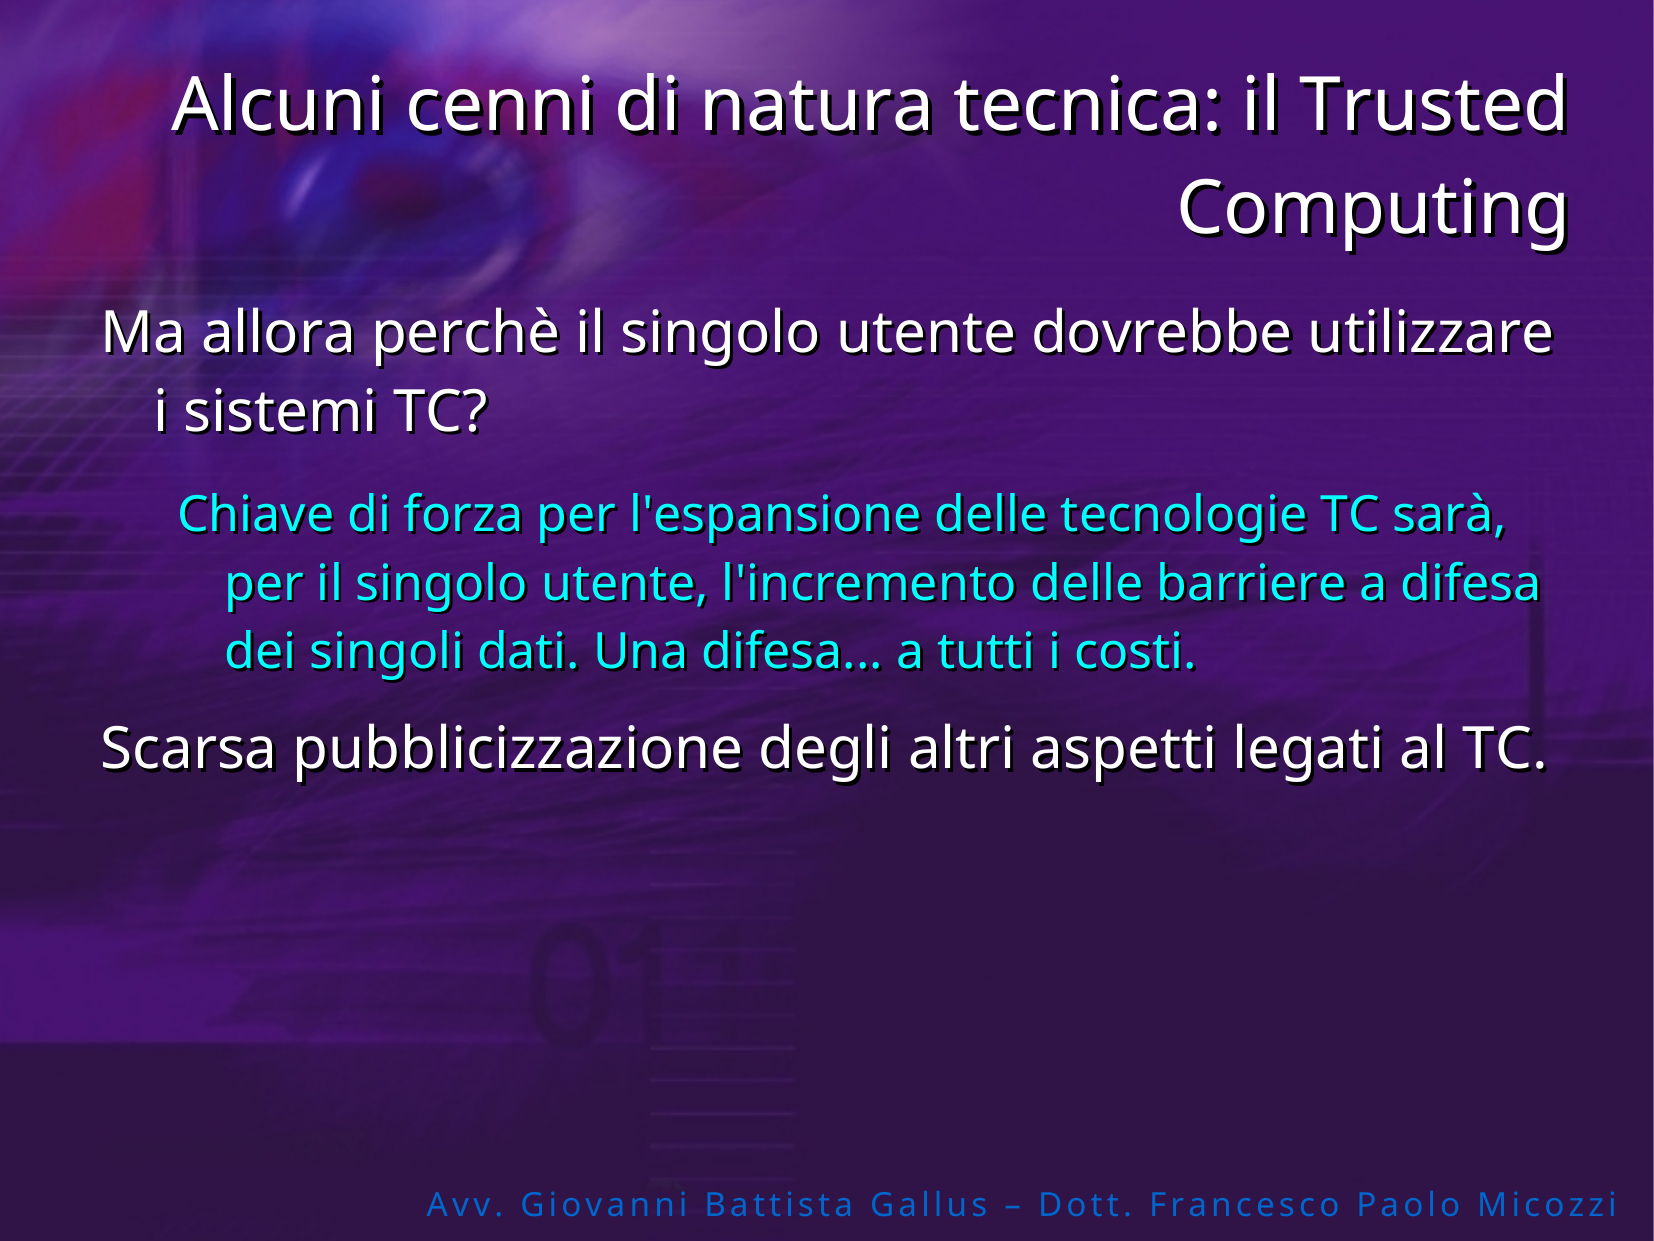

# Alcuni cenni di natura tecnica: il Trusted Computing
Ma allora perchè il singolo utente dovrebbe utilizzare i sistemi TC?
Chiave di forza per l'espansione delle tecnologie TC sarà, per il singolo utente, l'incremento delle barriere a difesa dei singoli dati. Una difesa... a tutti i costi.
Scarsa pubblicizzazione degli altri aspetti legati al TC.
dott. Francesco Paolo Micozzi - f.micozzi@studionati.it